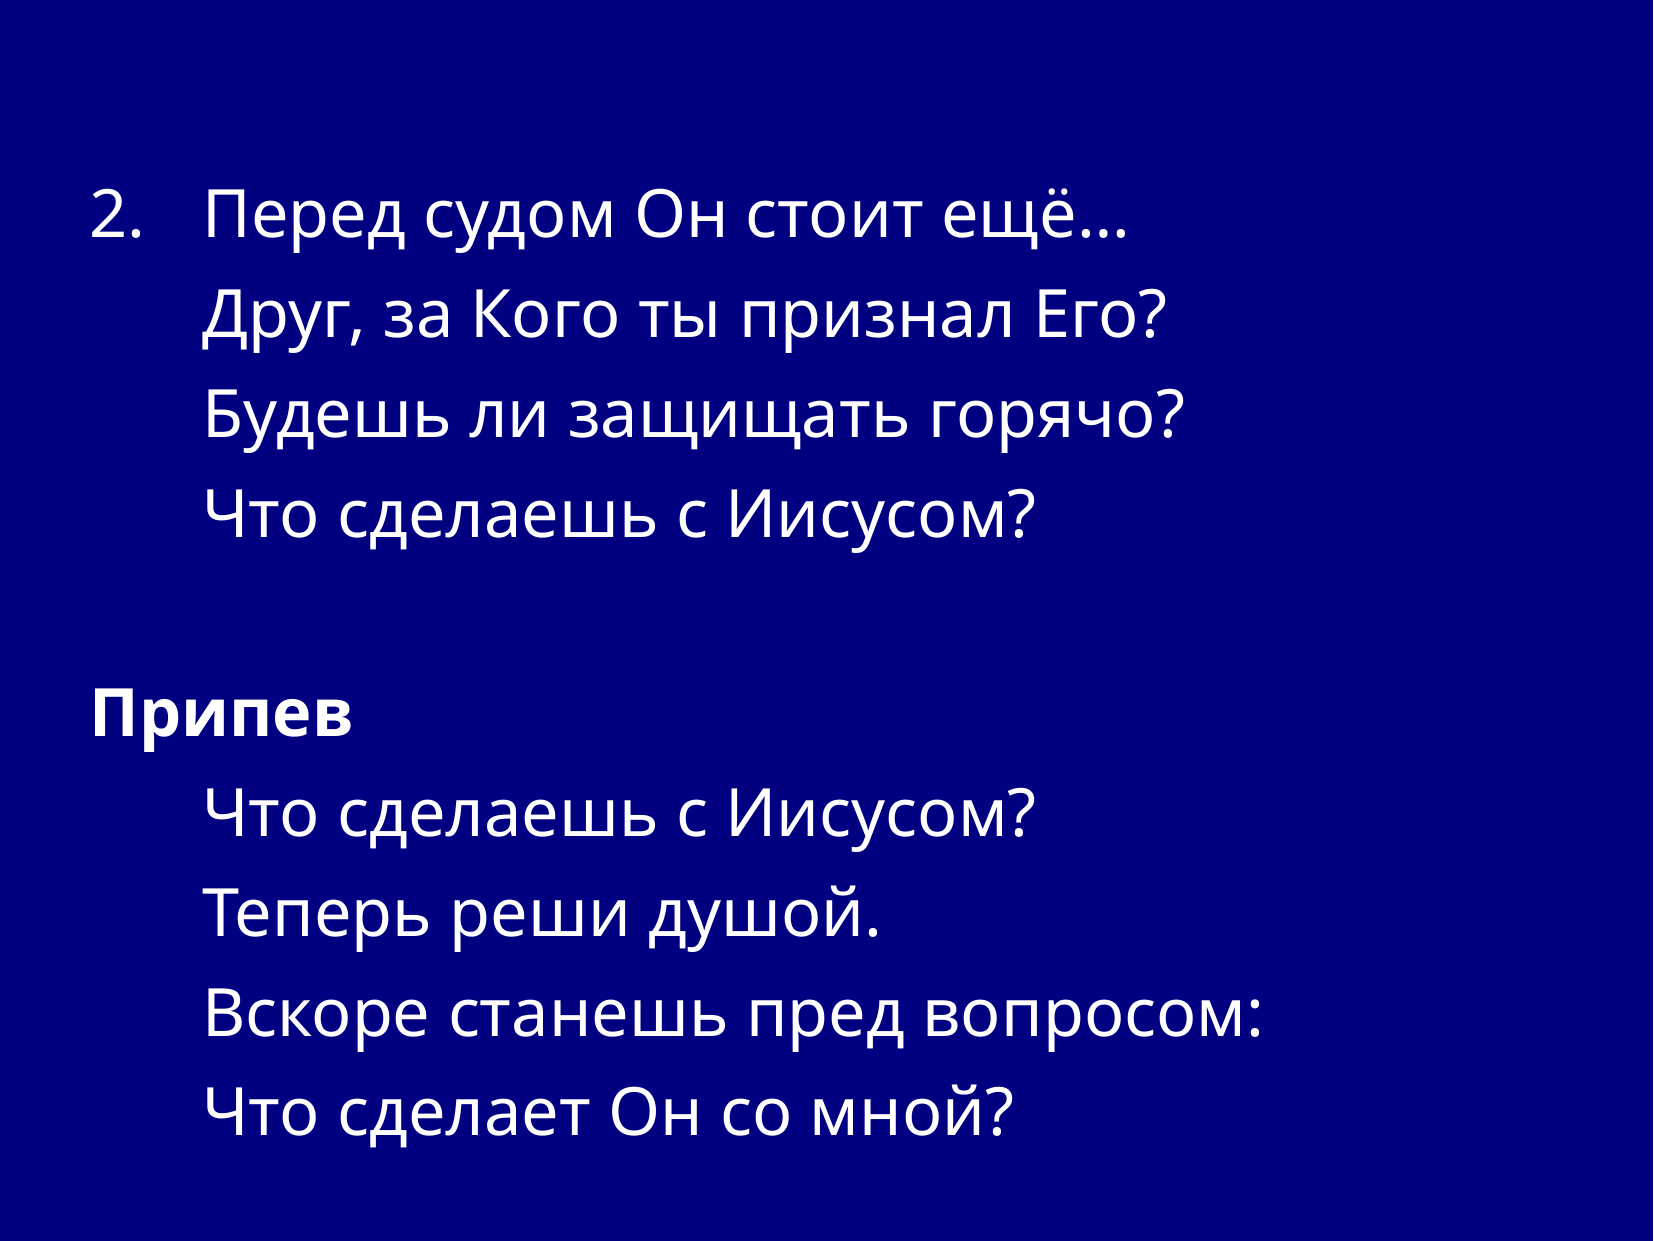

2.	Перед судом Он стоит ещё…
	Друг, за Кого ты признал Его?
	Будешь ли защищать горячо?
	Что сделаешь с Иисусом?
Припев
	Что сделаешь с Иисусом?
	Теперь реши душой.
	Вскоре станешь пред вопросом:
	Что сделает Он со мной?